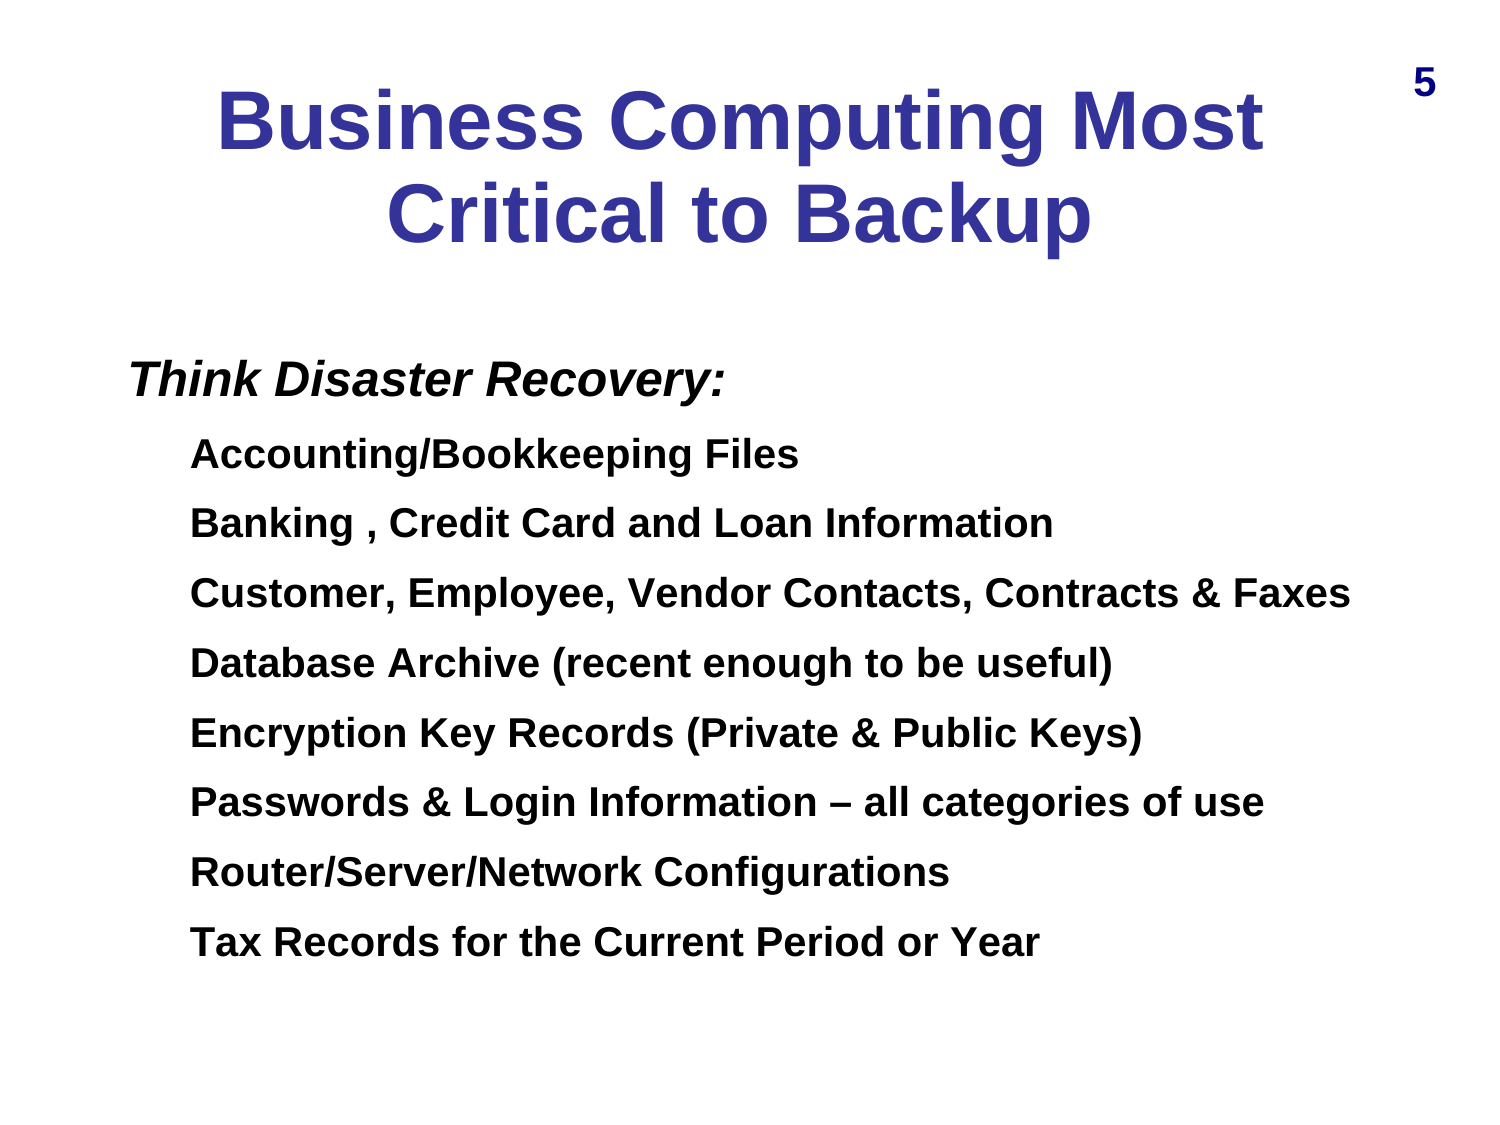

5
# Business Computing Most Critical to Backup
Think Disaster Recovery: Accounting/Bookkeeping Files Banking , Credit Card and Loan Information Customer, Employee, Vendor Contacts, Contracts & Faxes Database Archive (recent enough to be useful) Encryption Key Records (Private & Public Keys) Passwords & Login Information – all categories of use Router/Server/Network Configurations Tax Records for the Current Period or Year